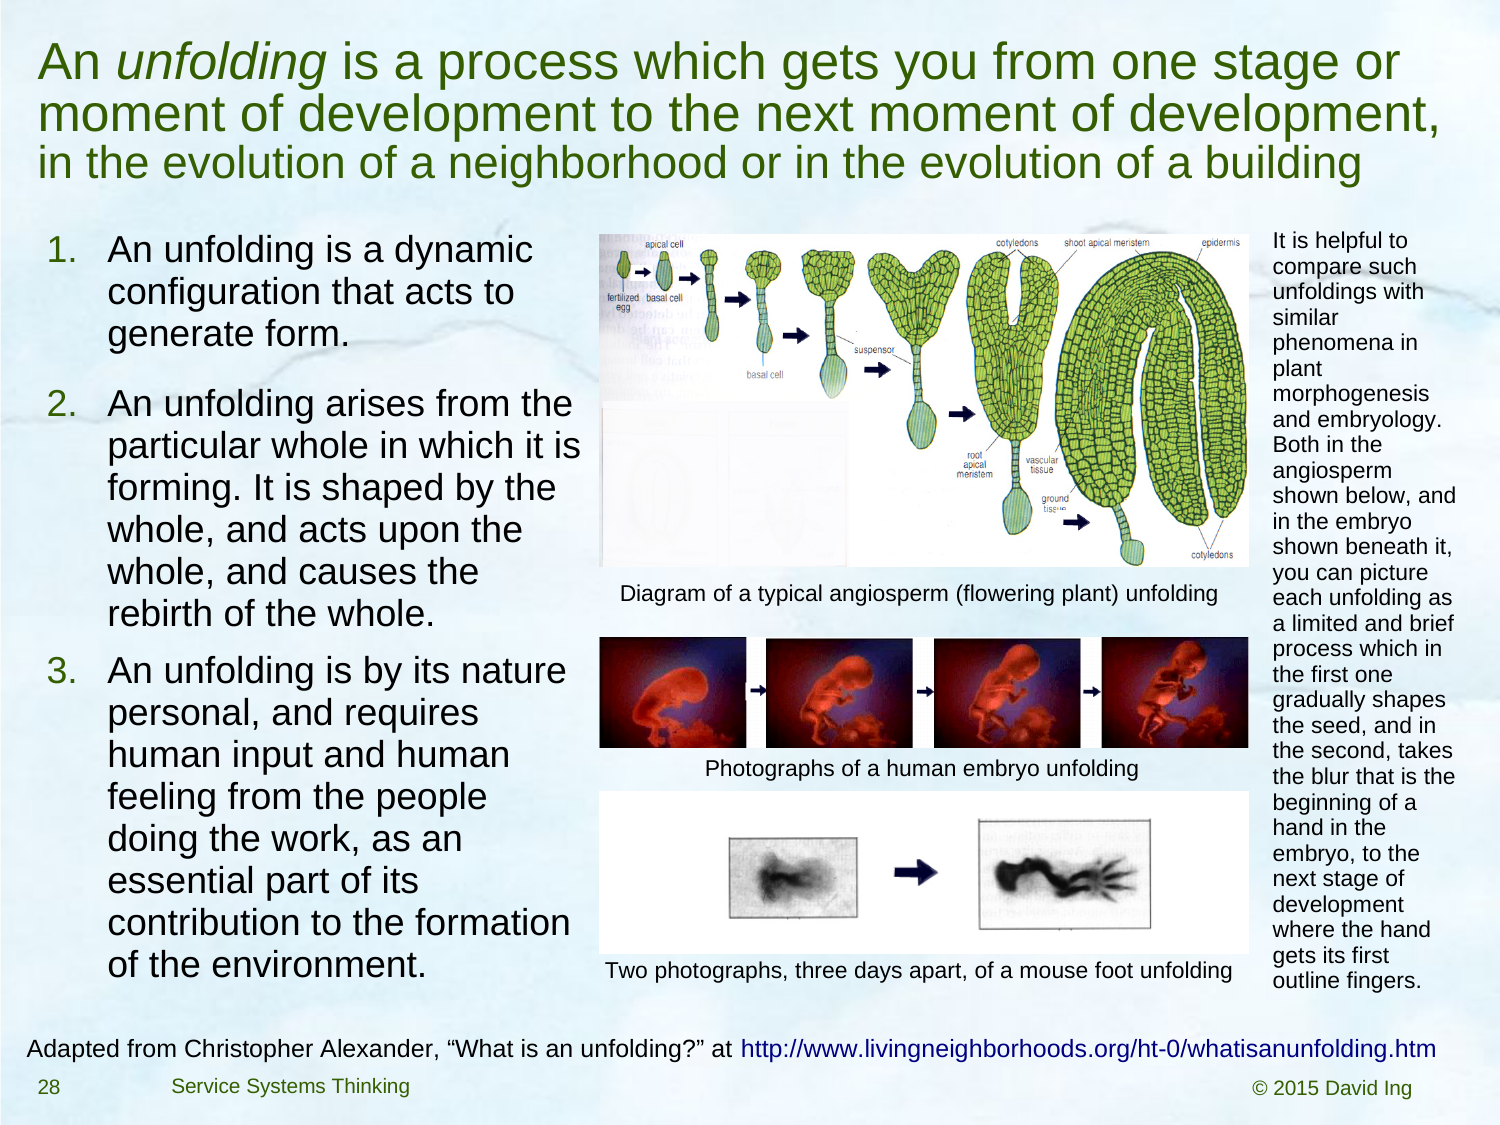

# An unfolding is a process which gets you from one stage or moment of development to the next moment of development, in the evolution of a neighborhood or in the evolution of a building
| 1. | An unfolding is a dynamic configuration that acts to generate form. |
| --- | --- |
| 2. | An unfolding arises from the particular whole in which it is forming. It is shaped by the whole, and acts upon the whole, and causes the rebirth of the whole. |
| 3. | An unfolding is by its nature personal, and requires human input and human feeling from the people doing the work, as an essential part of its contribution to the formation of the environment. |
It is helpful to compare such unfoldings with similar phenomena in plant morphogenesis and embryology. Both in the angiosperm shown below, and in the embryo shown beneath it, you can picture each unfolding as a limited and brief process which in the first one gradually shapes the seed, and in the second, takes the blur that is the beginning of a hand in the embryo, to the next stage of development where the hand gets its first outline fingers.
Diagram of a typical angiosperm (flowering plant) unfolding
Photographs of a human embryo unfolding
Two photographs, three days apart, of a mouse foot unfolding
Adapted from Christopher Alexander, “What is an unfolding?” at http://www.livingneighborhoods.org/ht-0/whatisanunfolding.htm
Service Systems Thinking
28